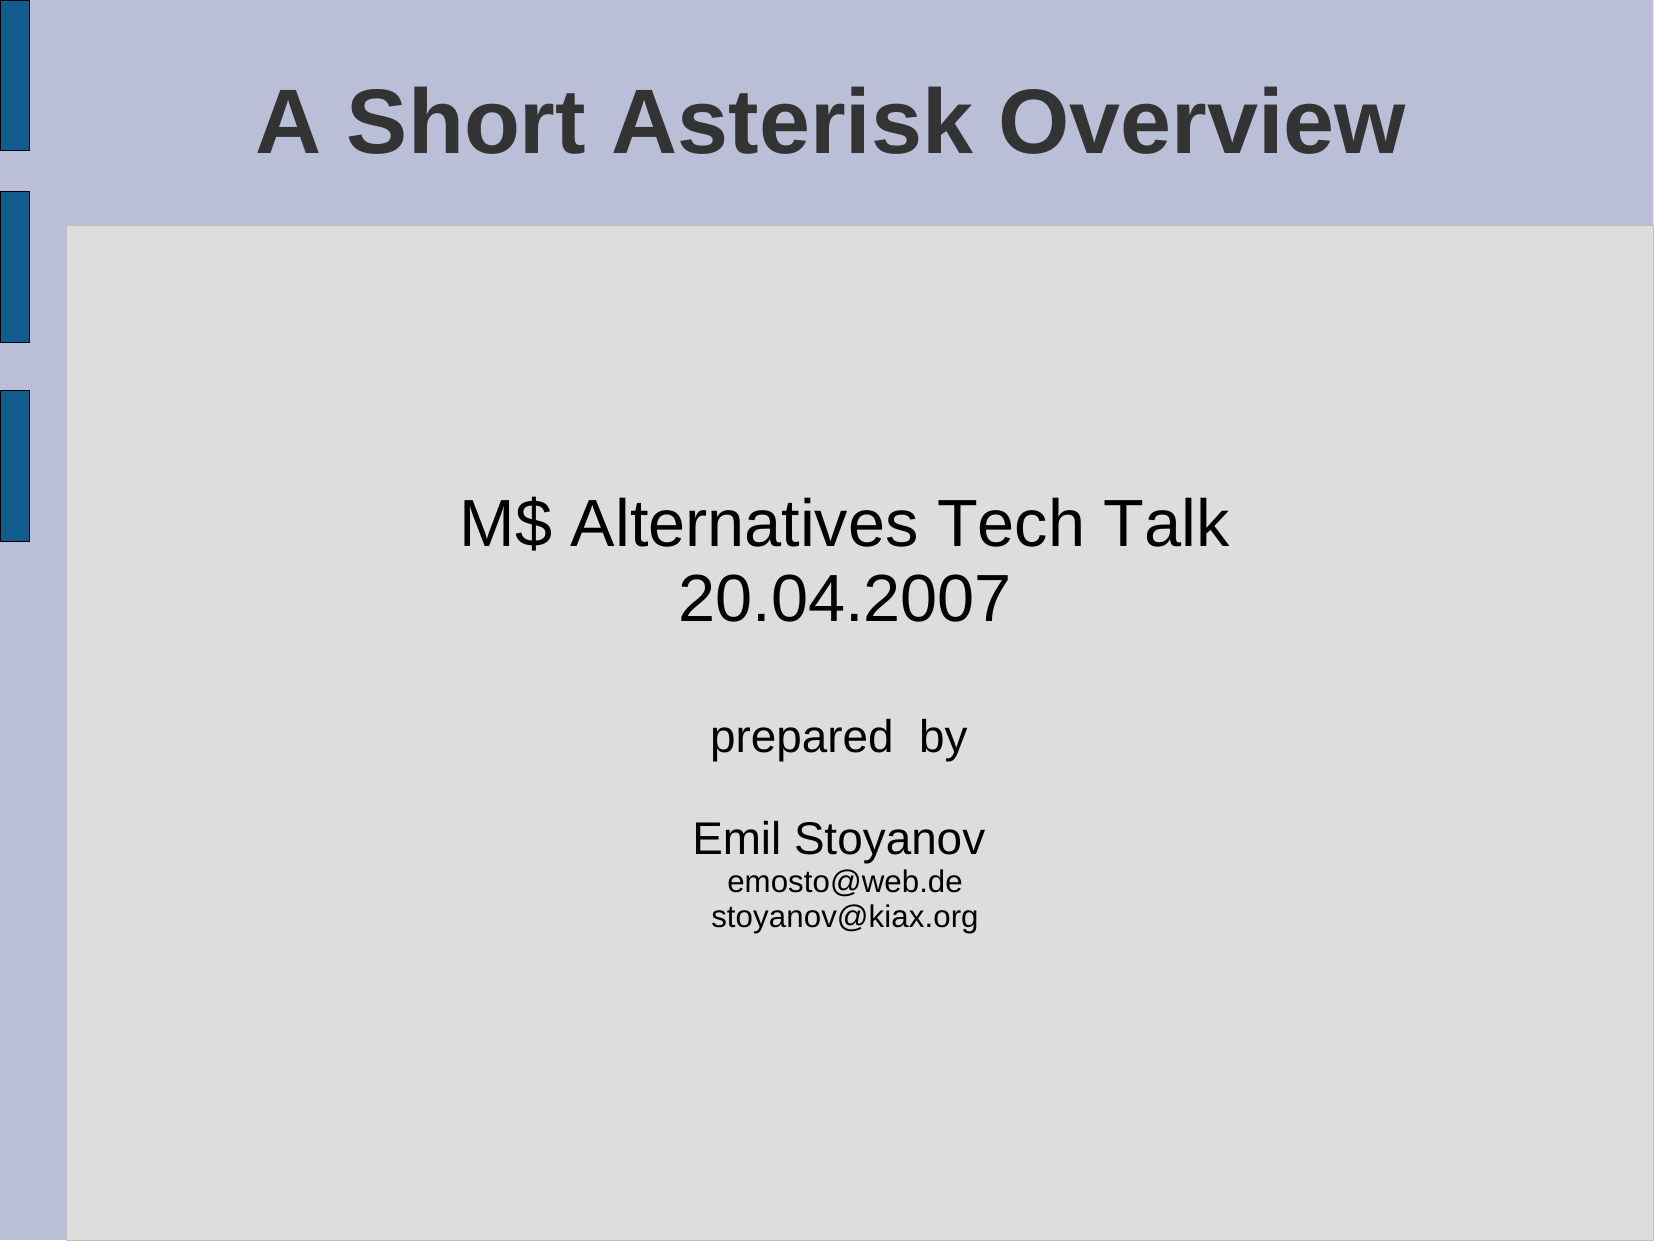

# A Short Asterisk Overview
M$ Alternatives Tech Talk
20.04.2007
prepared by
Emil Stoyanov
emosto@web.de
stoyanov@kiax.org